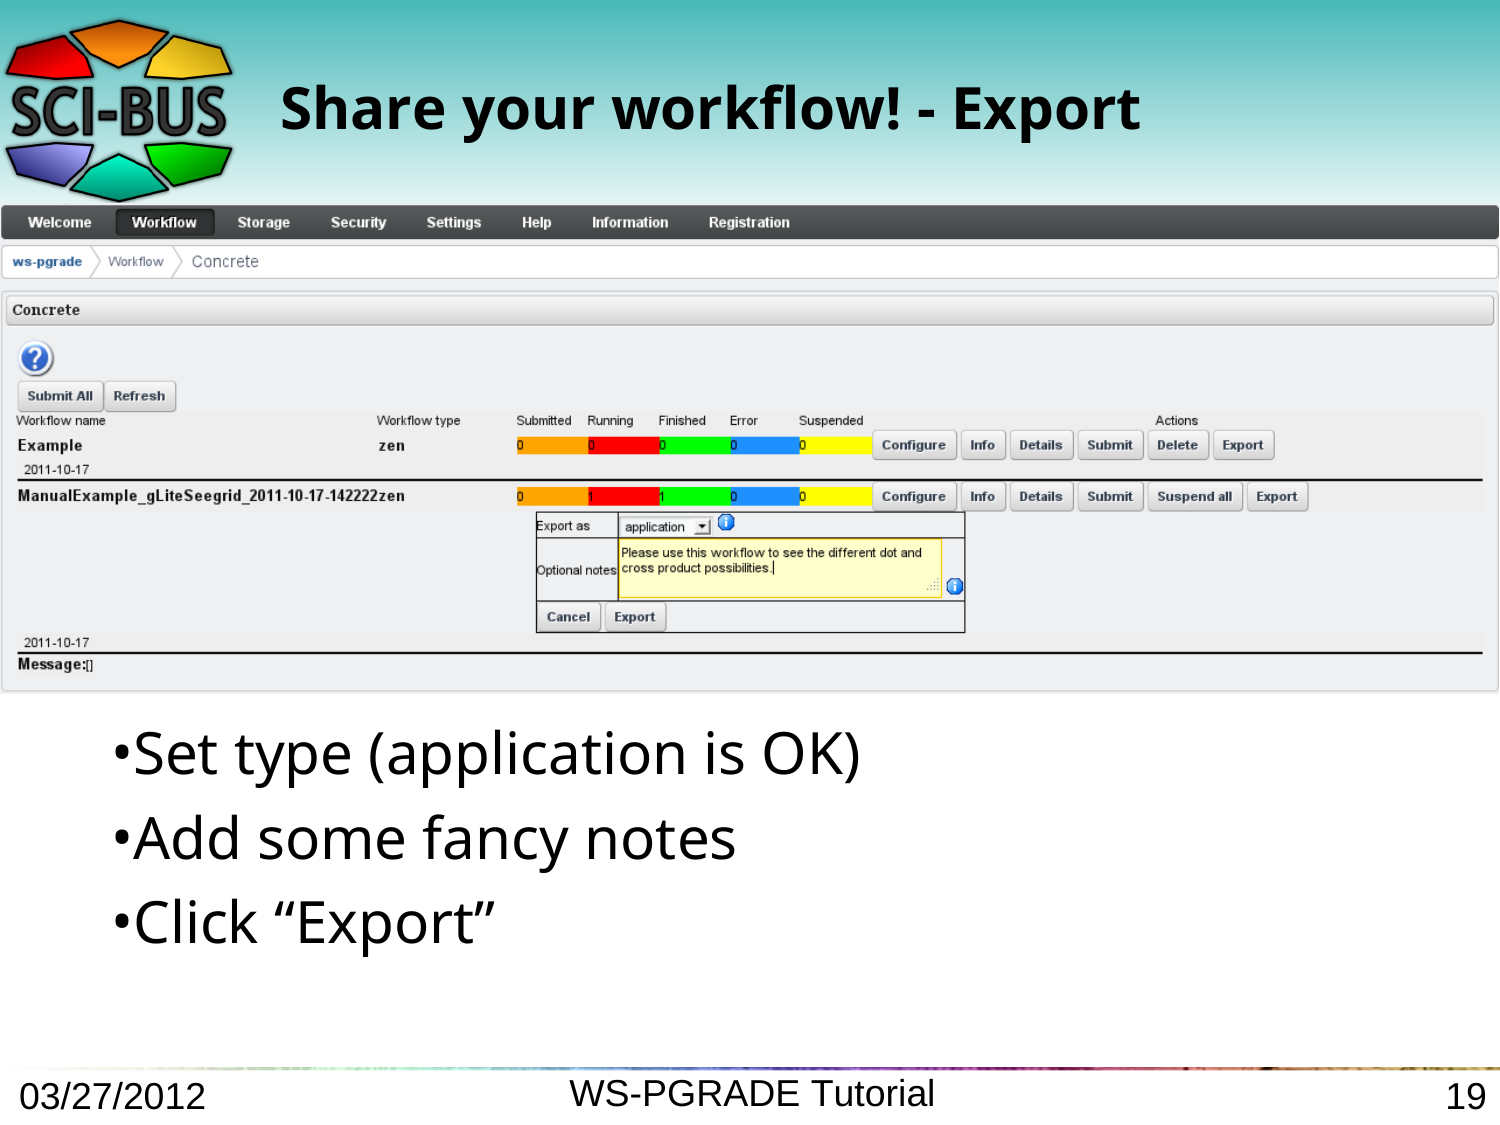

# Share your workflow! - Export
Set type (application is OK)
Add some fancy notes
Click “Export”
Footer
5/29/2006
19